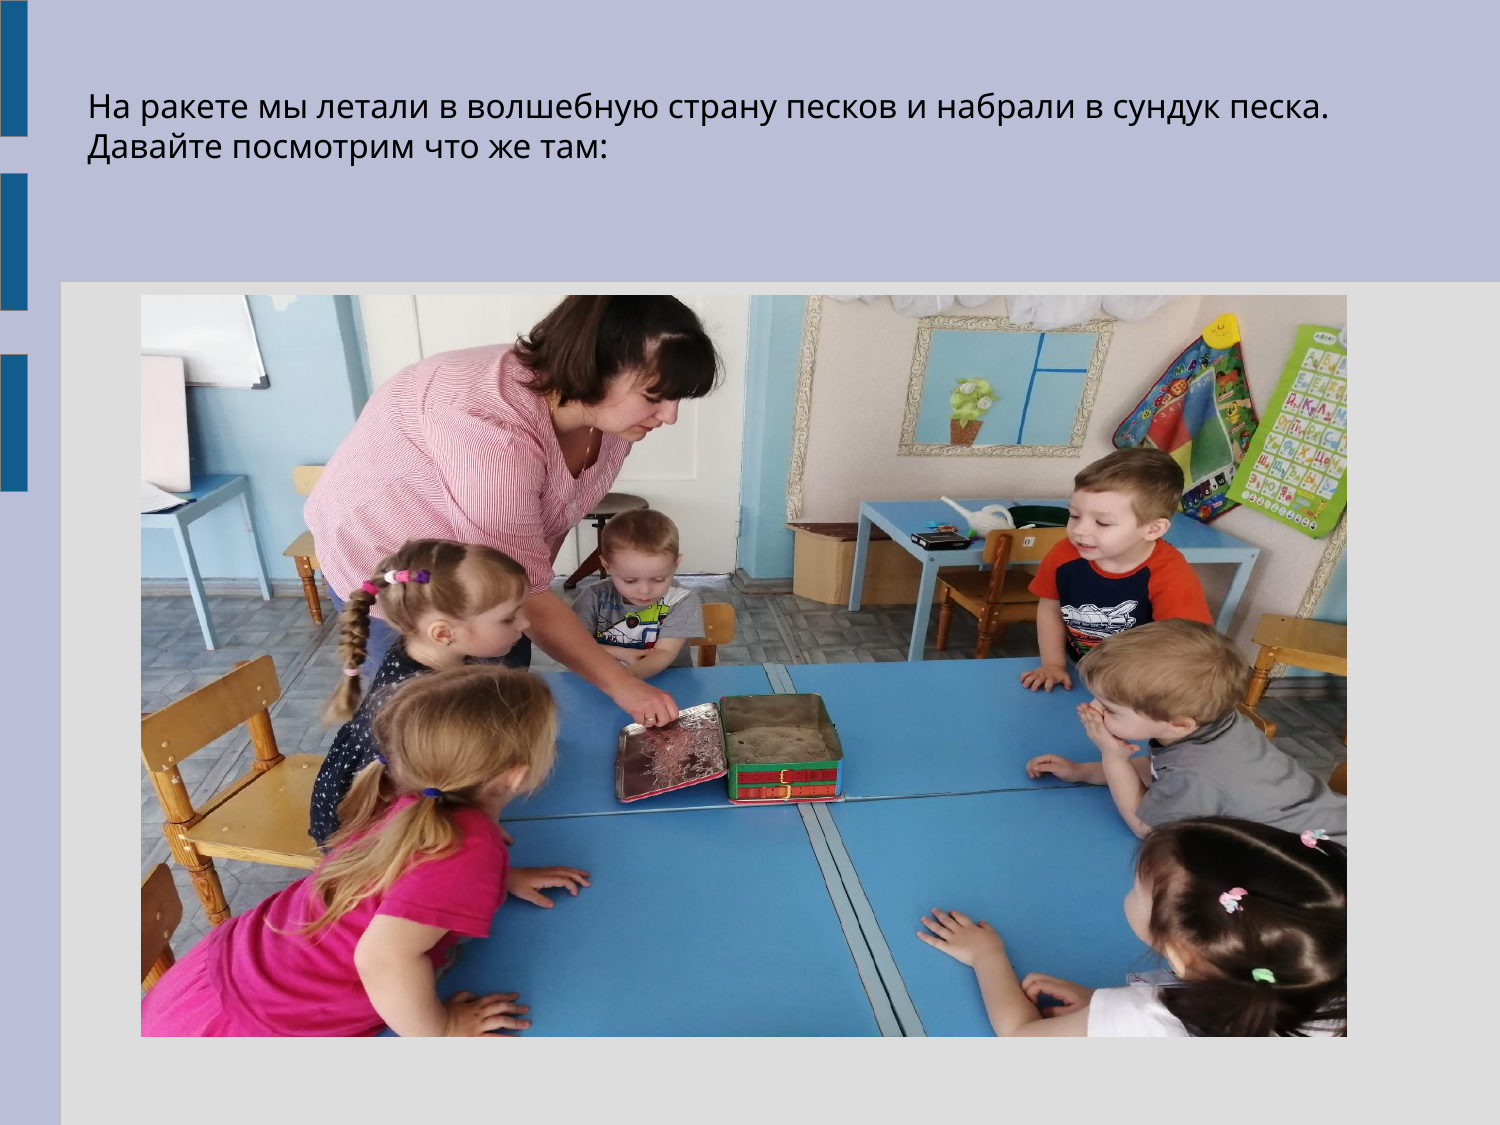

На ракете мы летали в волшебную страну песков и набрали в сундук песка. Давайте посмотрим что же там: